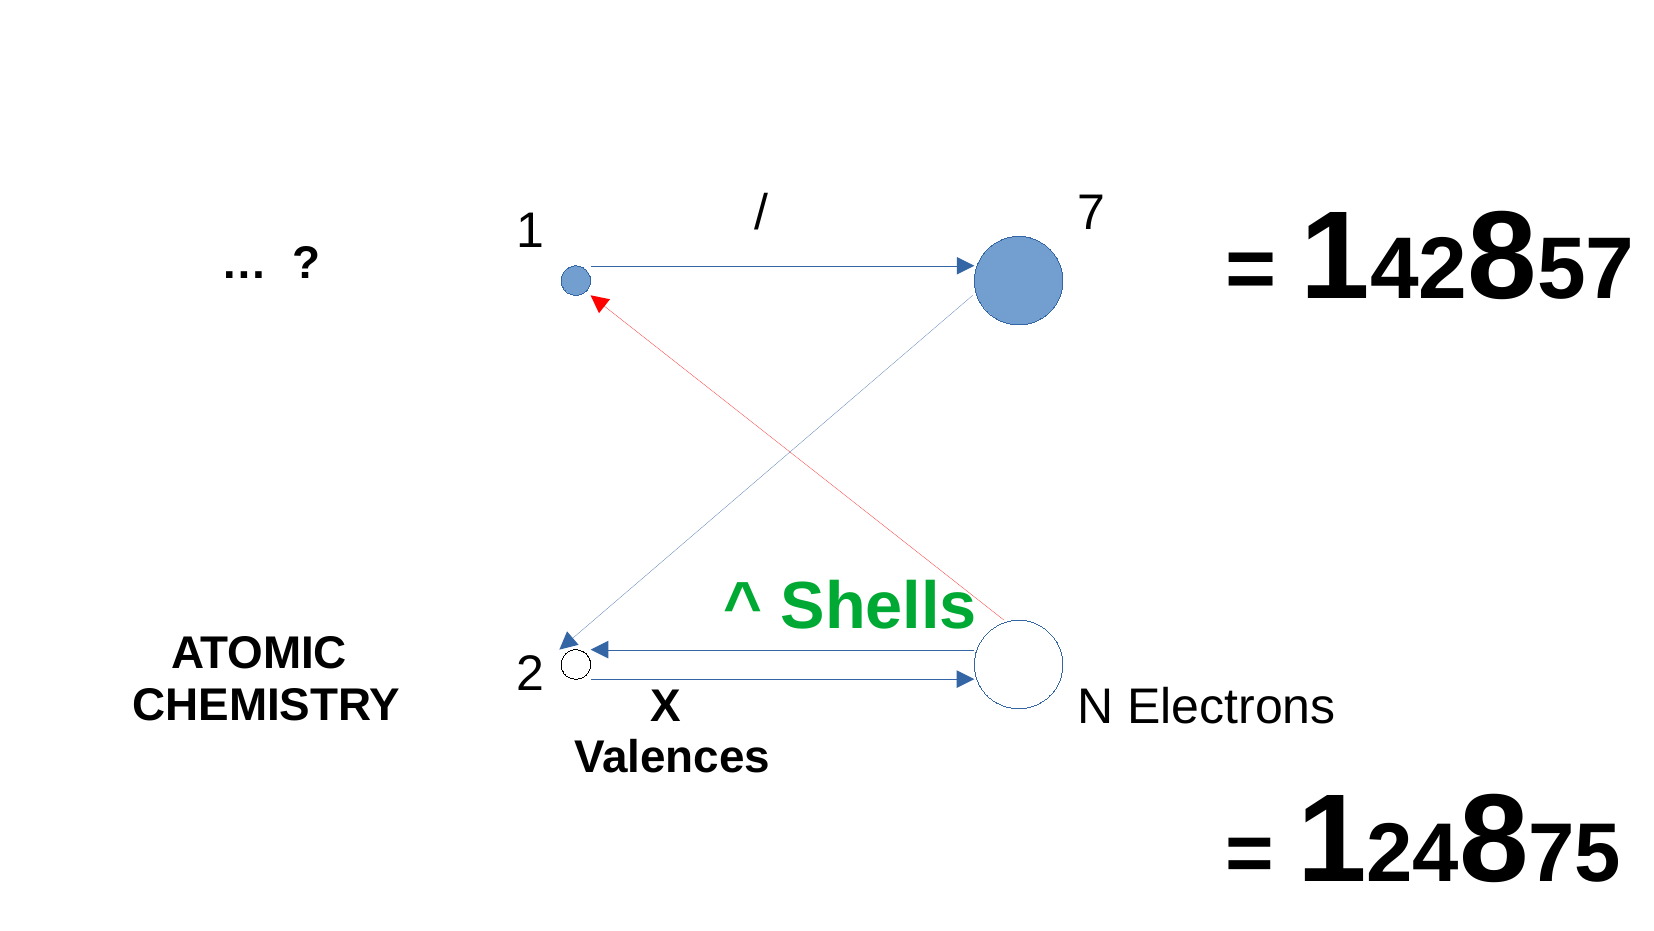

/
7
= 142857
1
… ?
^ Shells
 ATOMIC
CHEMISTRY
2
N Electrons
 X
Valences
= 124875